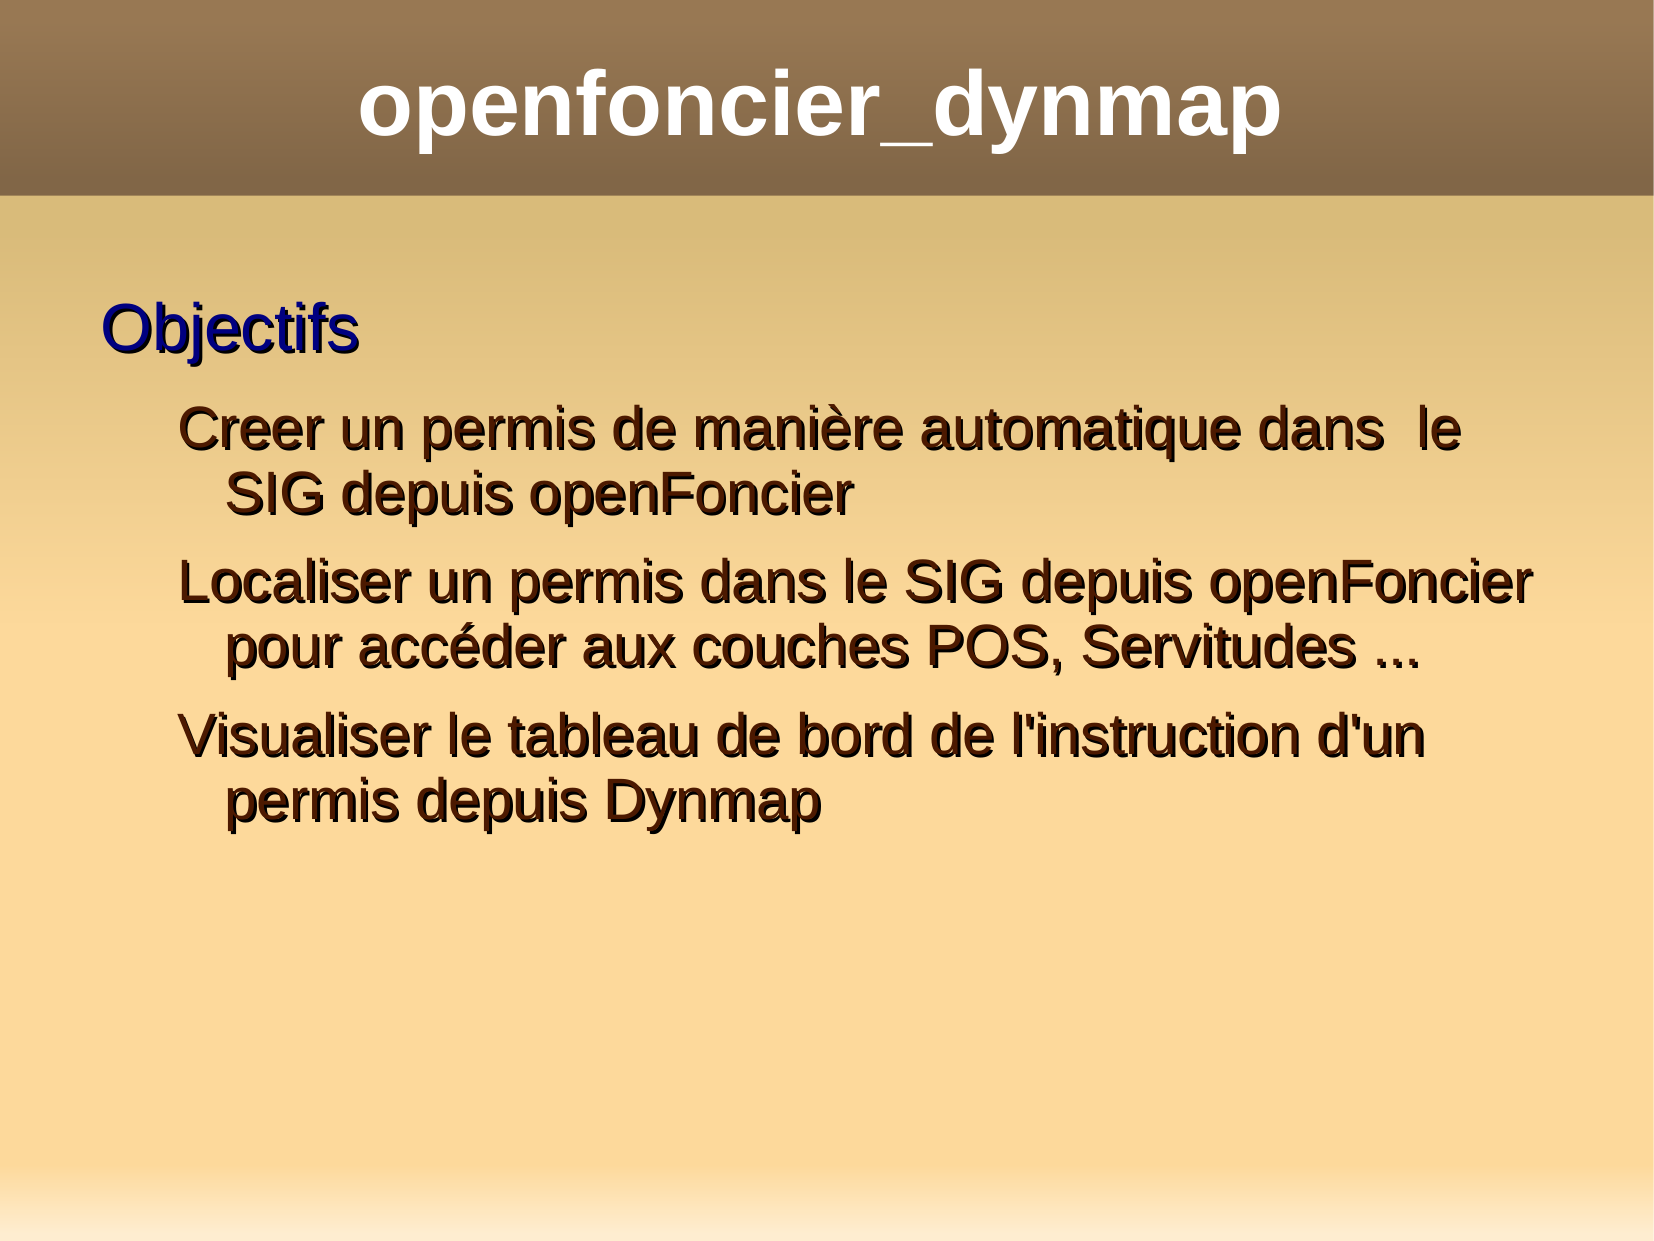

# openfoncier_dynmap
Objectifs
Creer un permis de manière automatique dans le SIG depuis openFoncier
Localiser un permis dans le SIG depuis openFoncier pour accéder aux couches POS, Servitudes ...
Visualiser le tableau de bord de l'instruction d'un permis depuis Dynmap